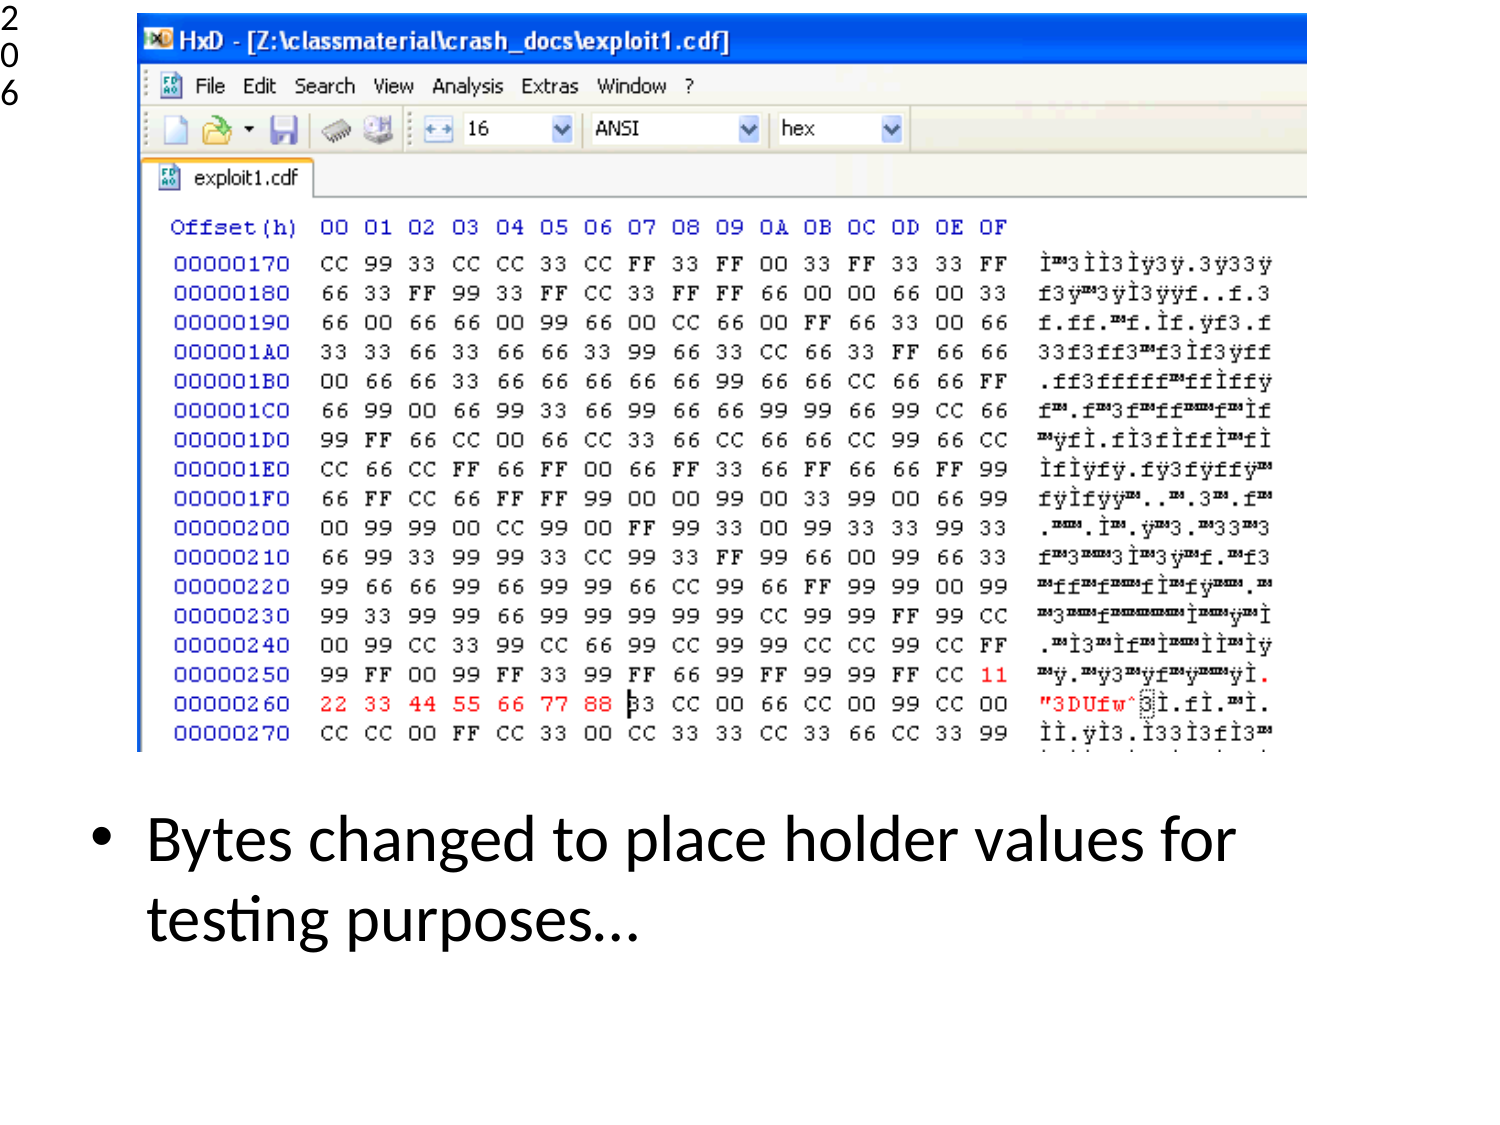

# Bytes changed to place holder values for testing purposes…